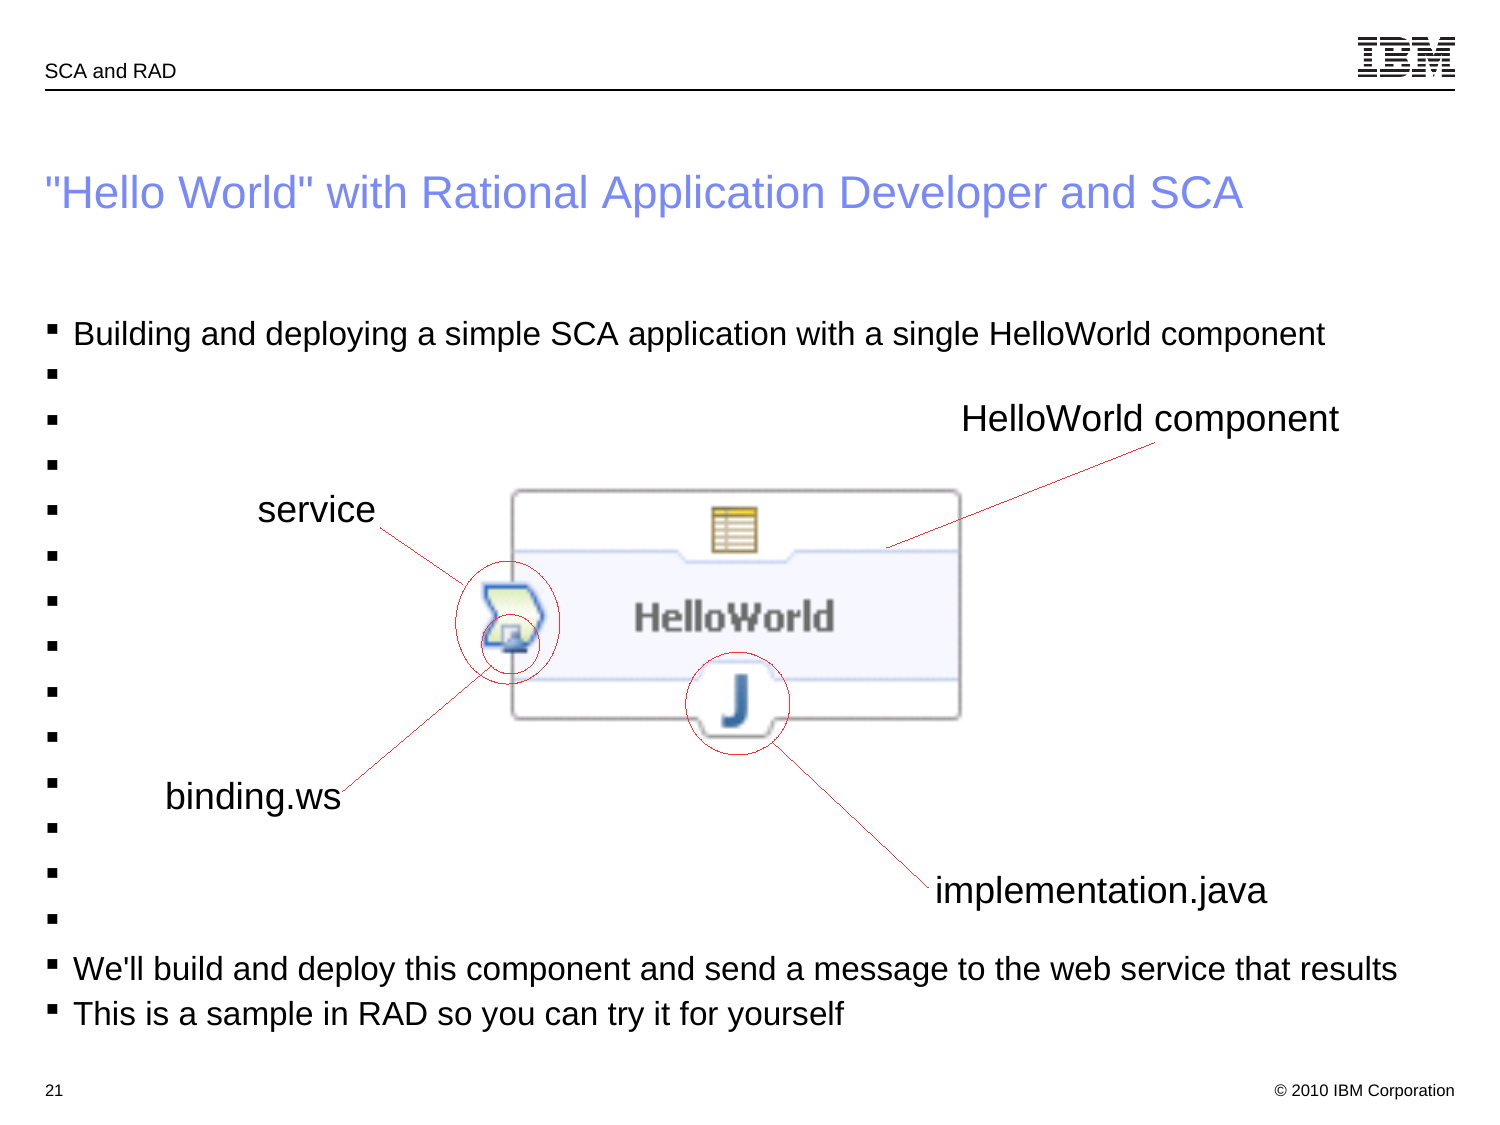

# "Hello World" with Rational Application Developer and SCA
Building and deploying a simple SCA application with a single HelloWorld component
We'll build and deploy this component and send a message to the web service that results
This is a sample in RAD so you can try it for yourself
HelloWorld component
service
binding.ws
implementation.java
21